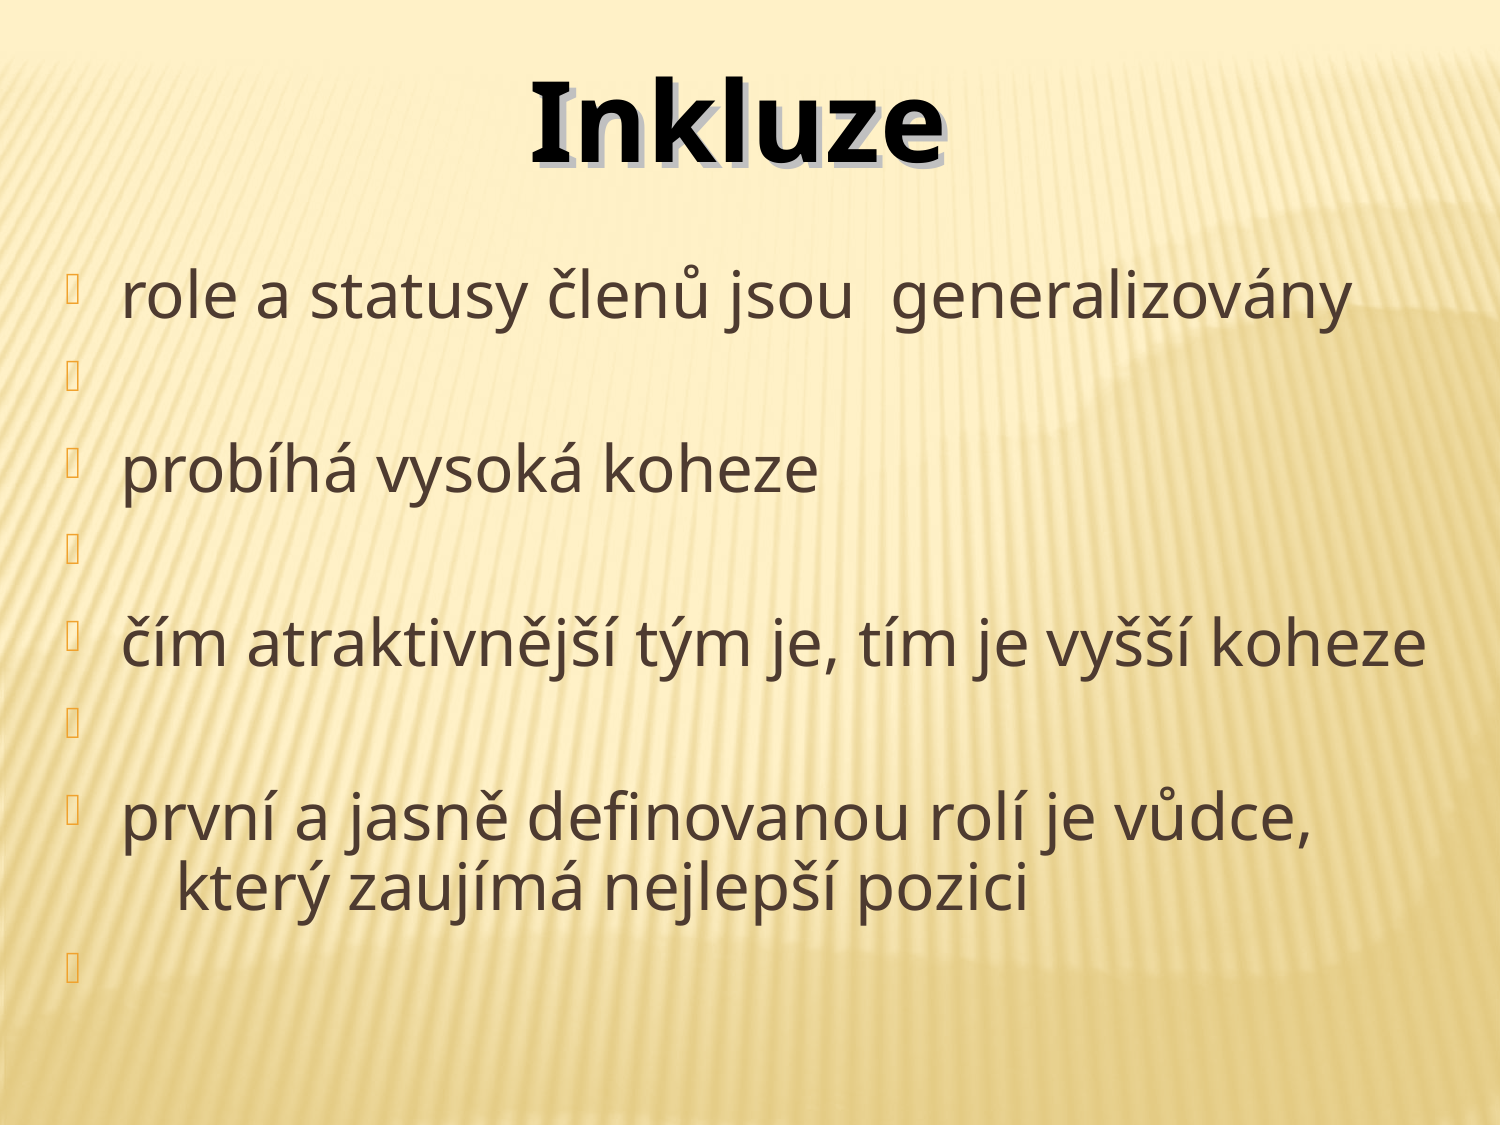

Inkluze
# role a statusy členů jsou generalizovány
probíhá vysoká koheze
čím atraktivnější tým je, tím je vyšší koheze
první a jasně definovanou rolí je vůdce, který zaujímá nejlepší pozici